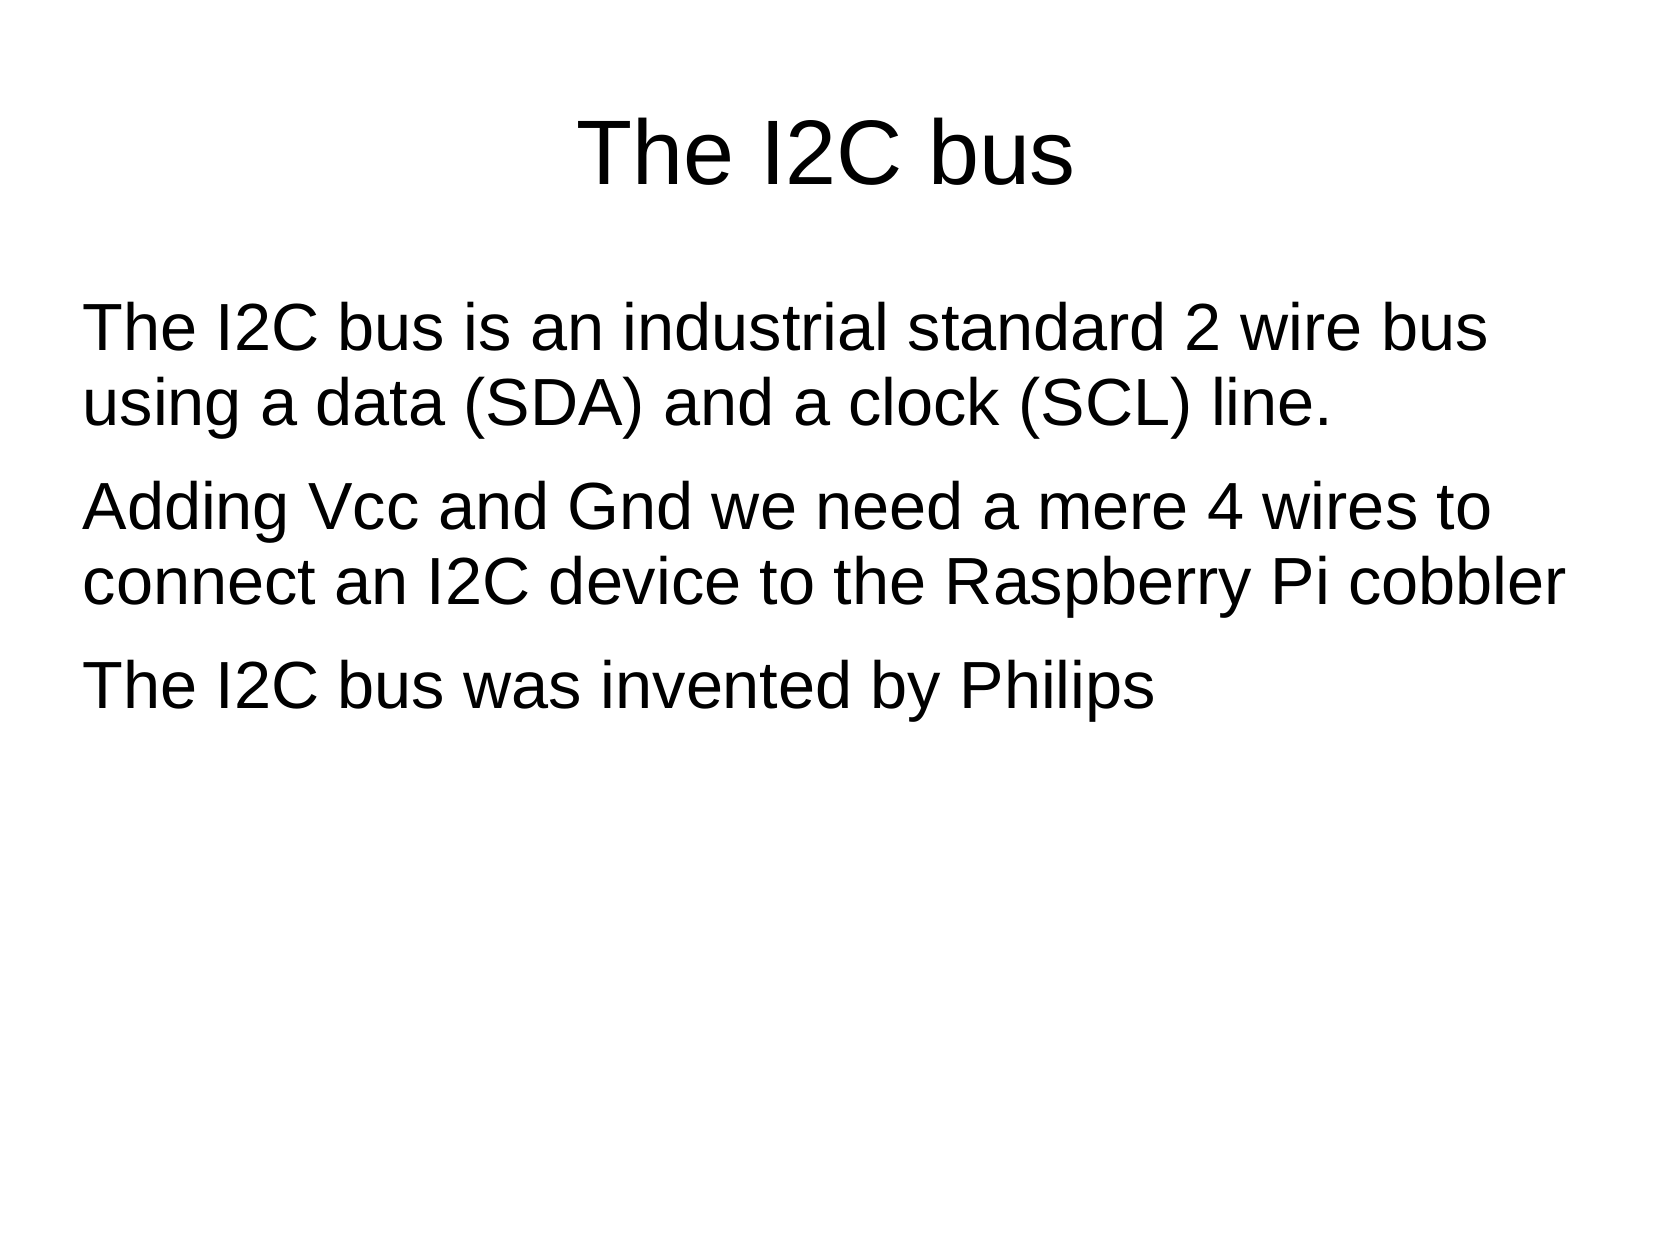

# The I2C bus
The I2C bus is an industrial standard 2 wire bus using a data (SDA) and a clock (SCL) line.
Adding Vcc and Gnd we need a mere 4 wires to connect an I2C device to the Raspberry Pi cobbler
The I2C bus was invented by Philips